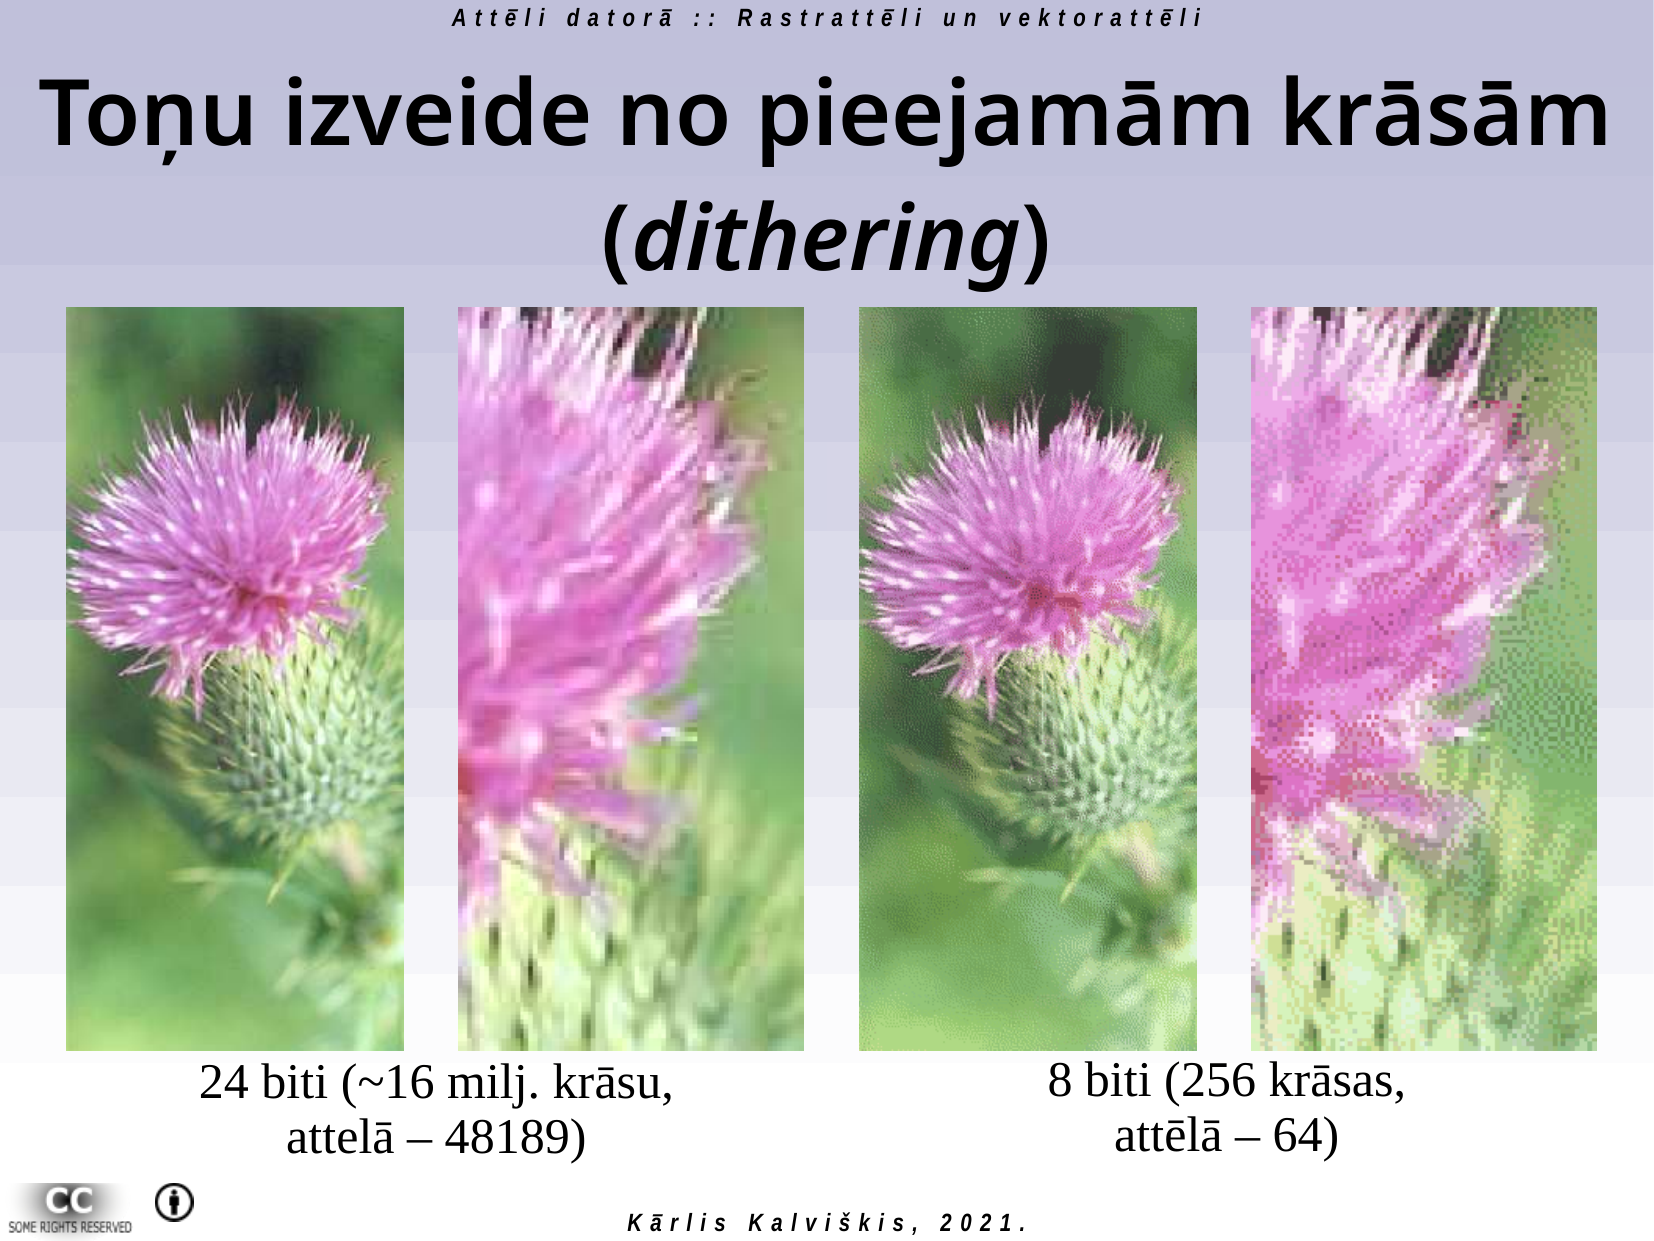

# Toņu izveide no pieejamām krāsām (dithering)
8 biti (256 krāsas,
attēlā – 64)
24 biti (~16 milj. krāsu,
attelā – 48189)